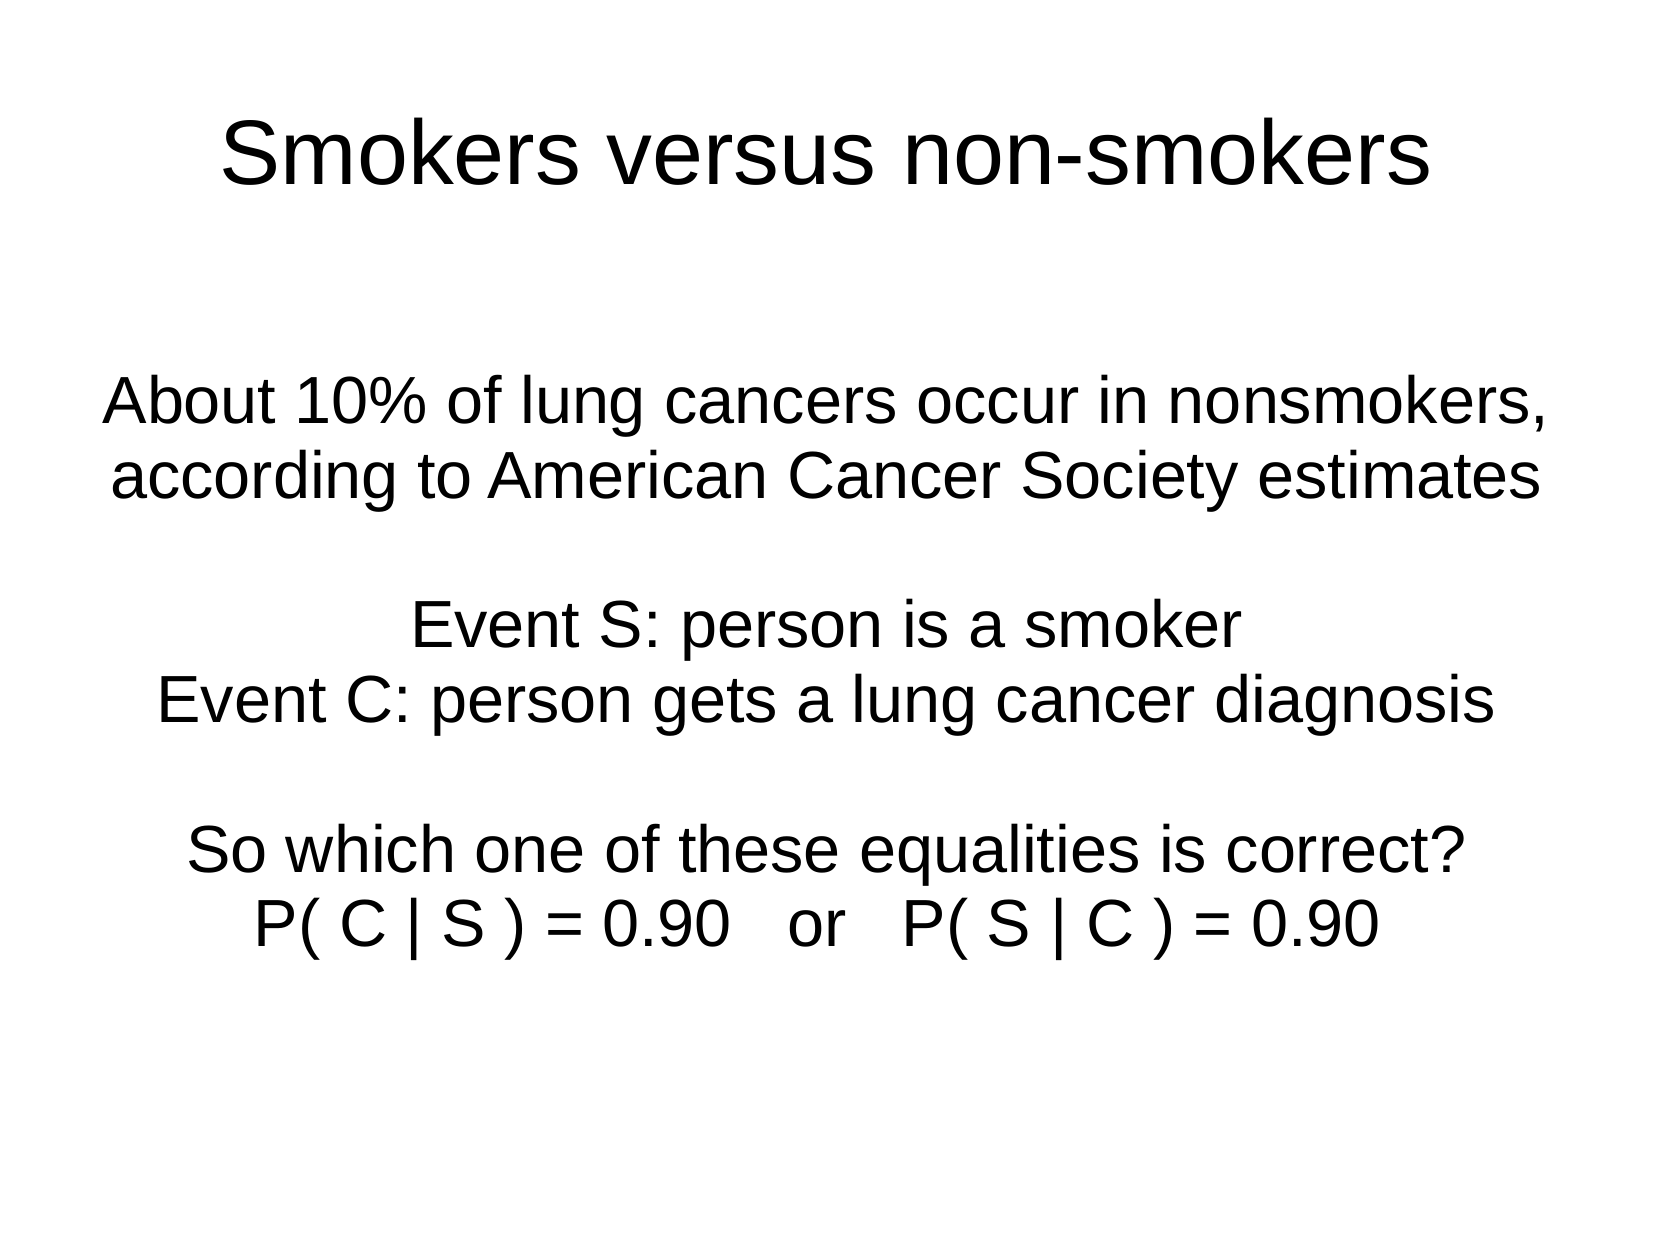

# Smokers versus non-smokers
About 10% of lung cancers occur in nonsmokers, according to American Cancer Society estimates
Event S: person is a smoker
Event C: person gets a lung cancer diagnosis
So which one of these equalities is correct?
P( C | S ) = 0.90 or P( S | C ) = 0.90